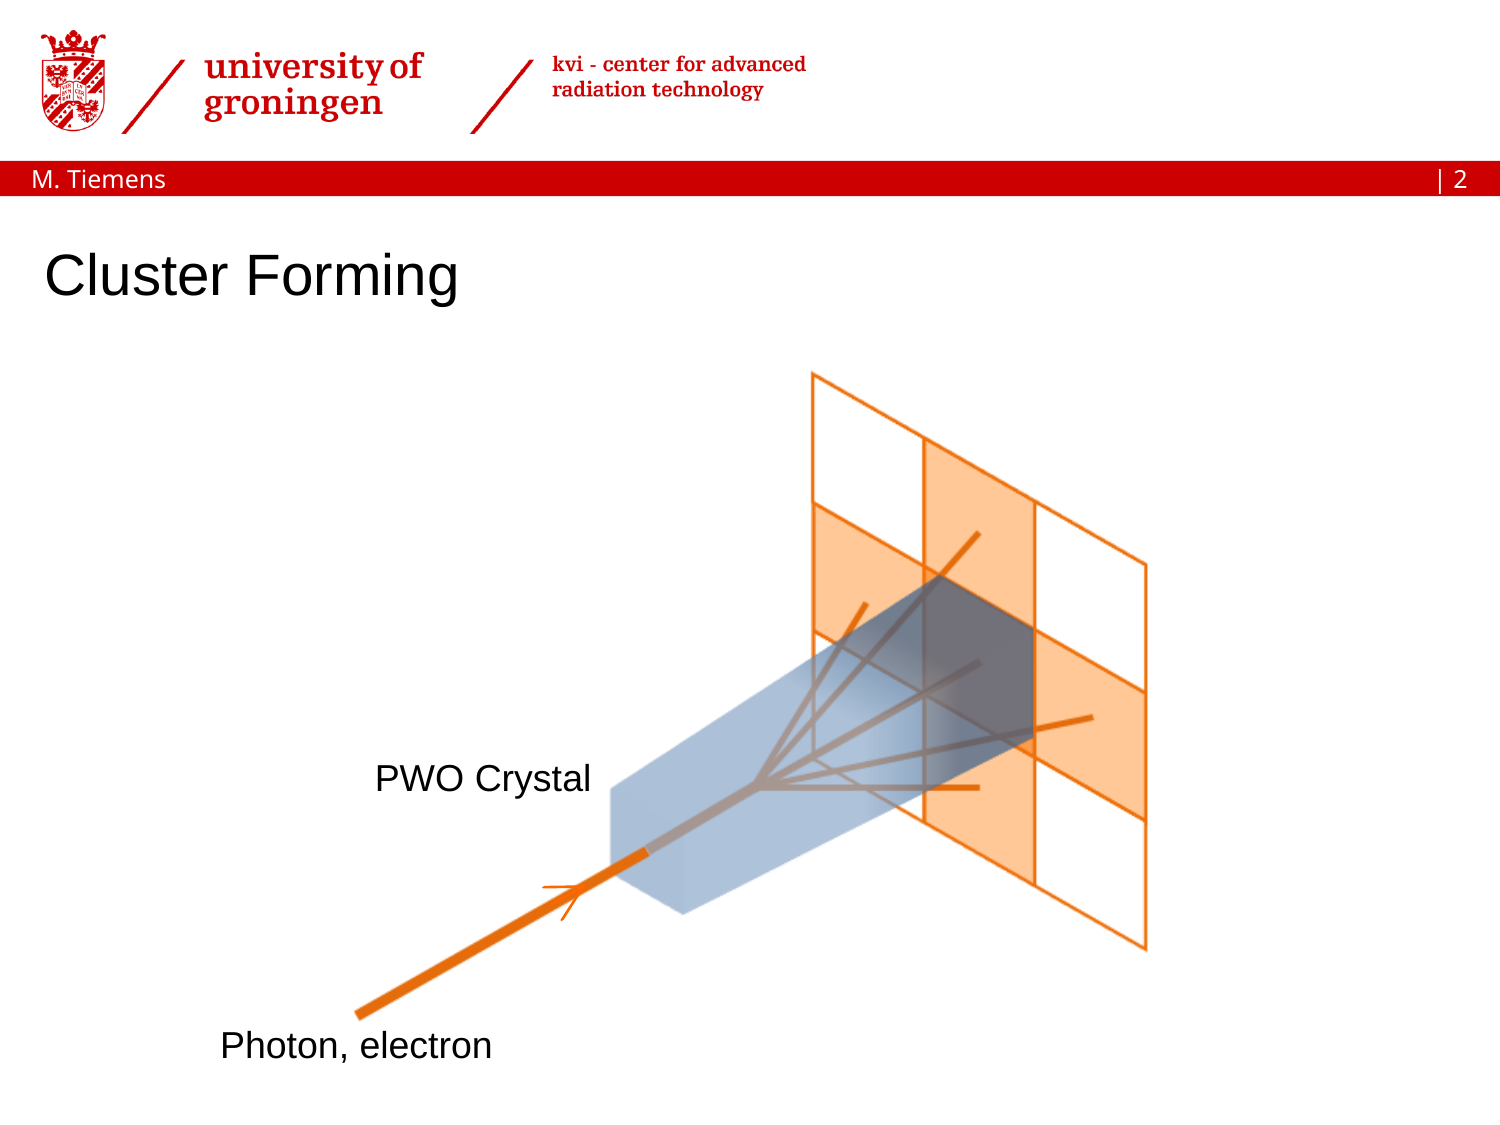

M. Tiemens
Cluster Forming
PWO Crystal
Photon, electron